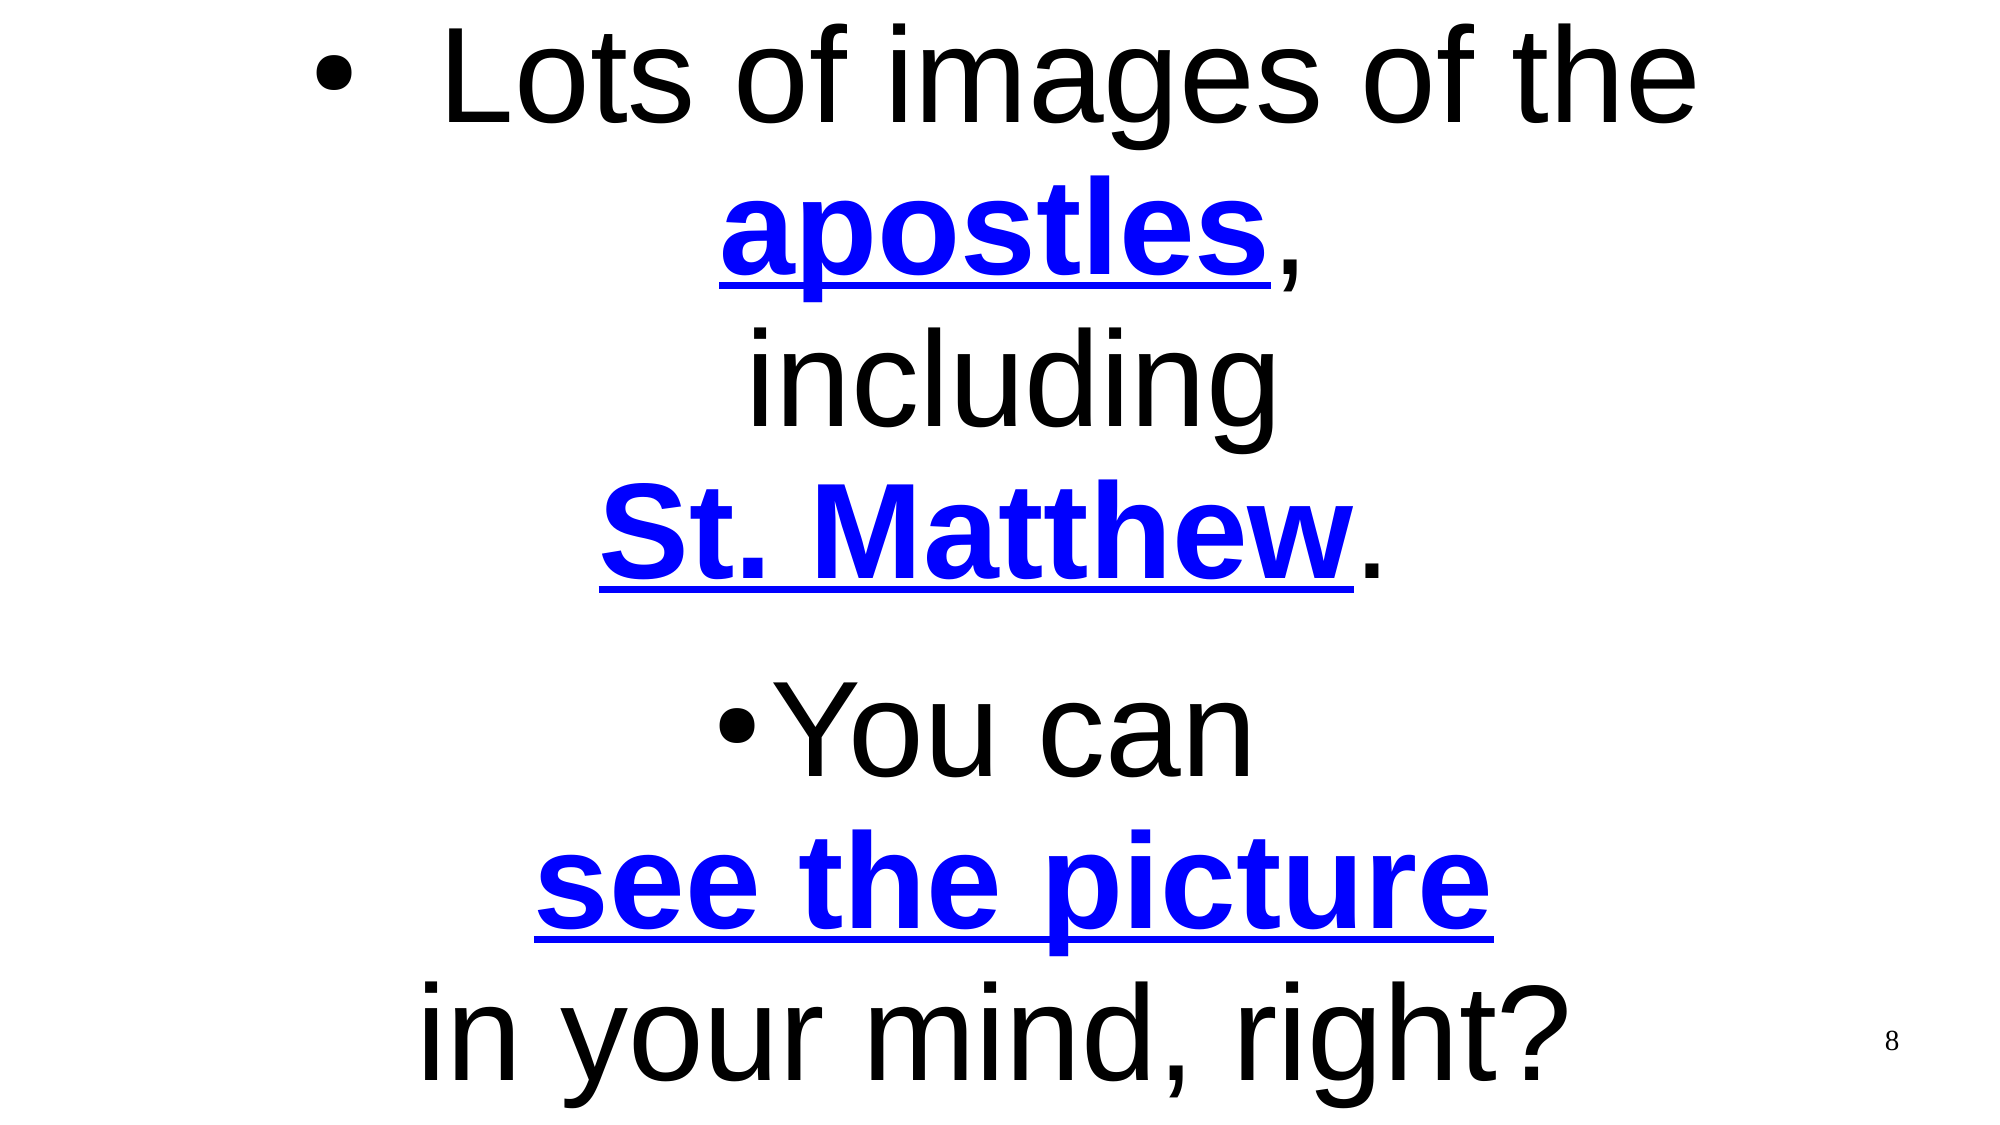

# Lots of images of the apostles, including St. Matthew.
You can
see the picture
in your mind, right?
8